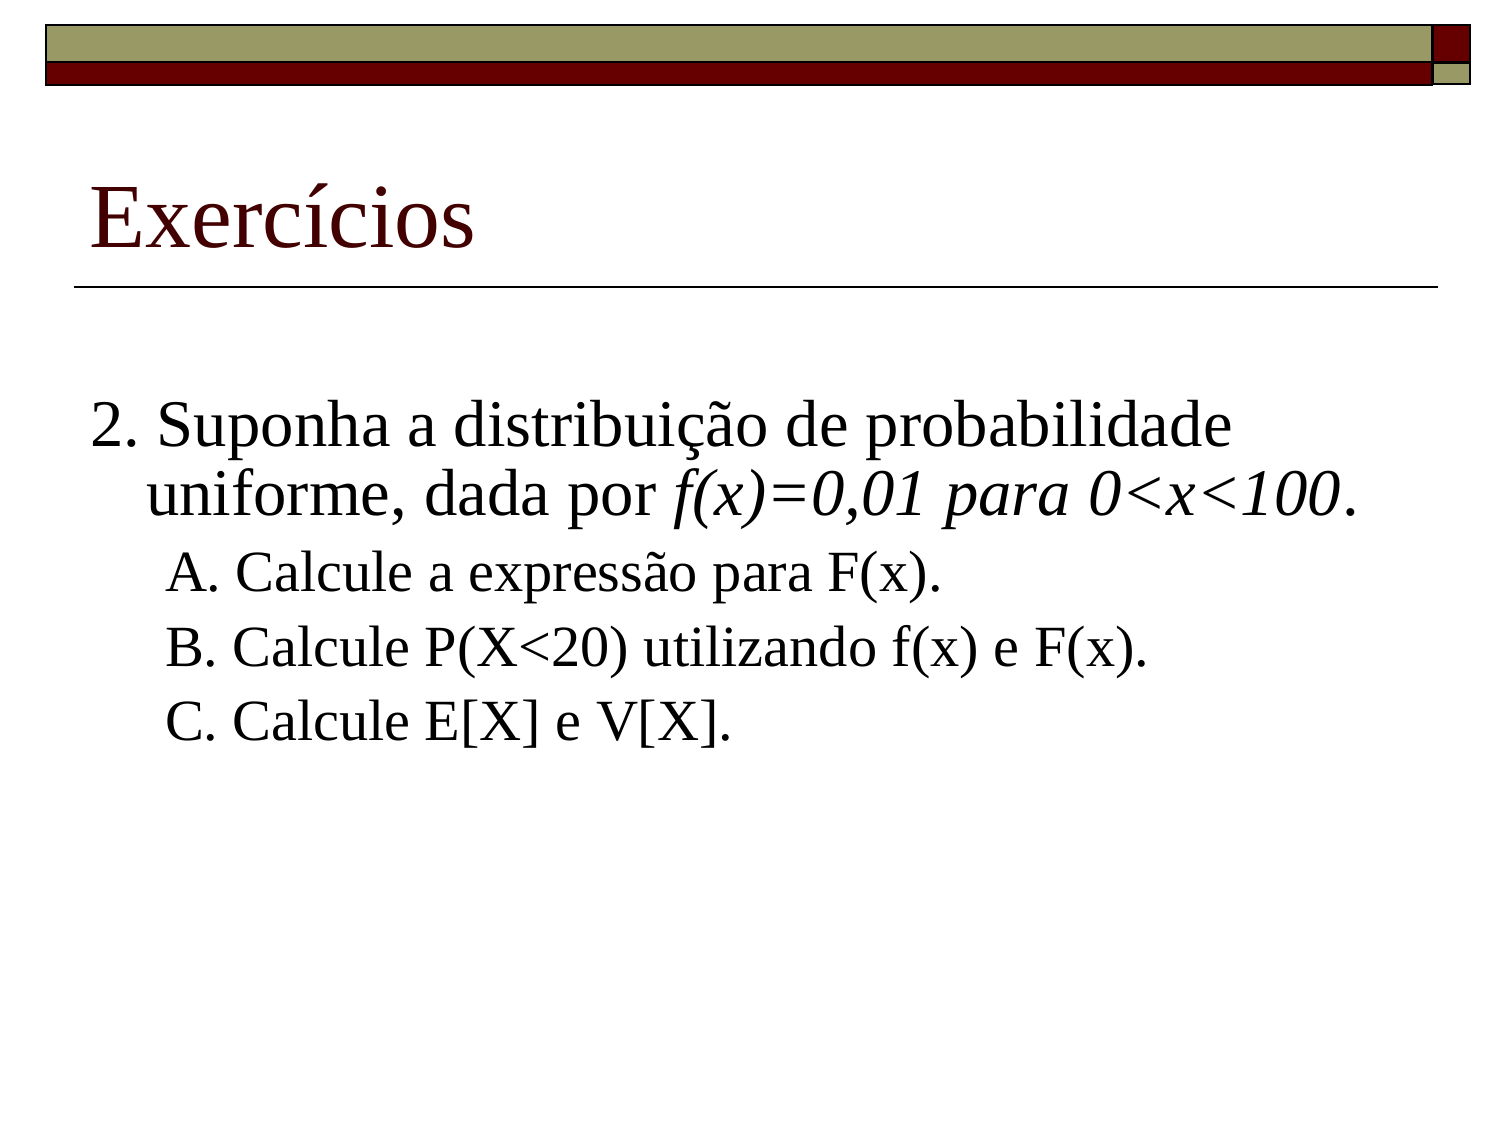

# Exercícios
2. Suponha a distribuição de probabilidade uniforme, dada por f(x)=0,01 para 0<x<100.
A. Calcule a expressão para F(x).
B. Calcule P(X<20) utilizando f(x) e F(x).
C. Calcule E[X] e V[X].